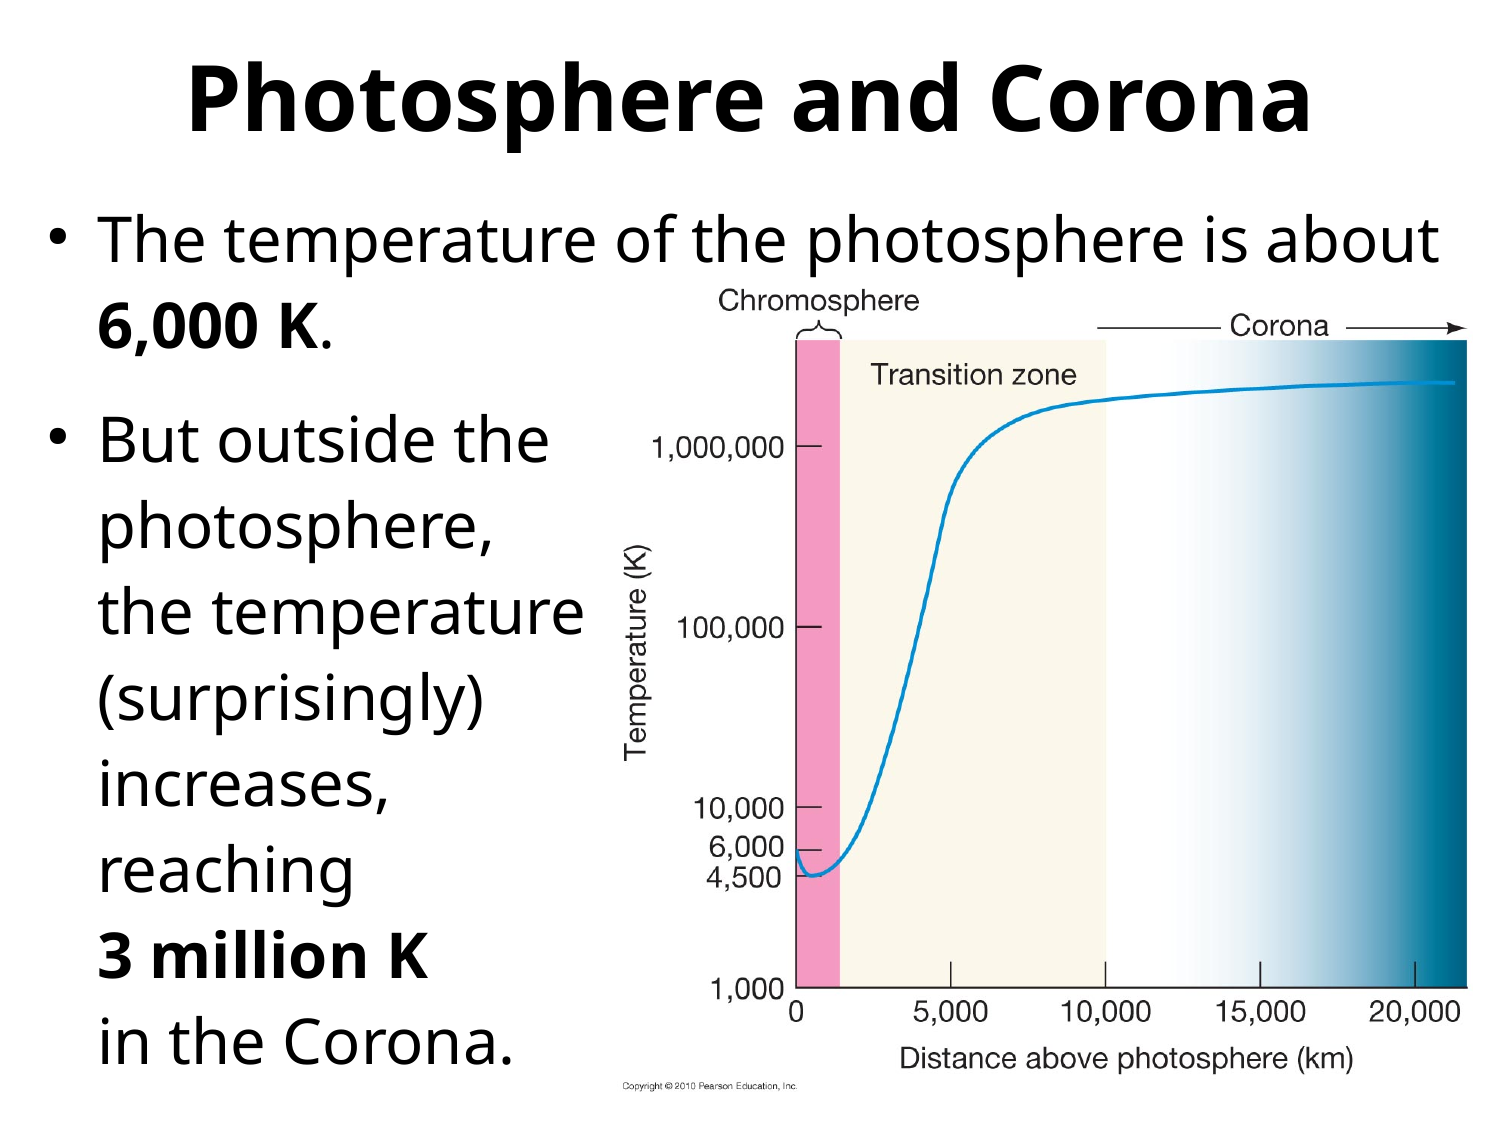

# Photosphere and Corona
The temperature of the photosphere is about 6,000 K.
But outside the
photosphere,
the temperature
(surprisingly)
increases,
reaching
3 million K
in the Corona.